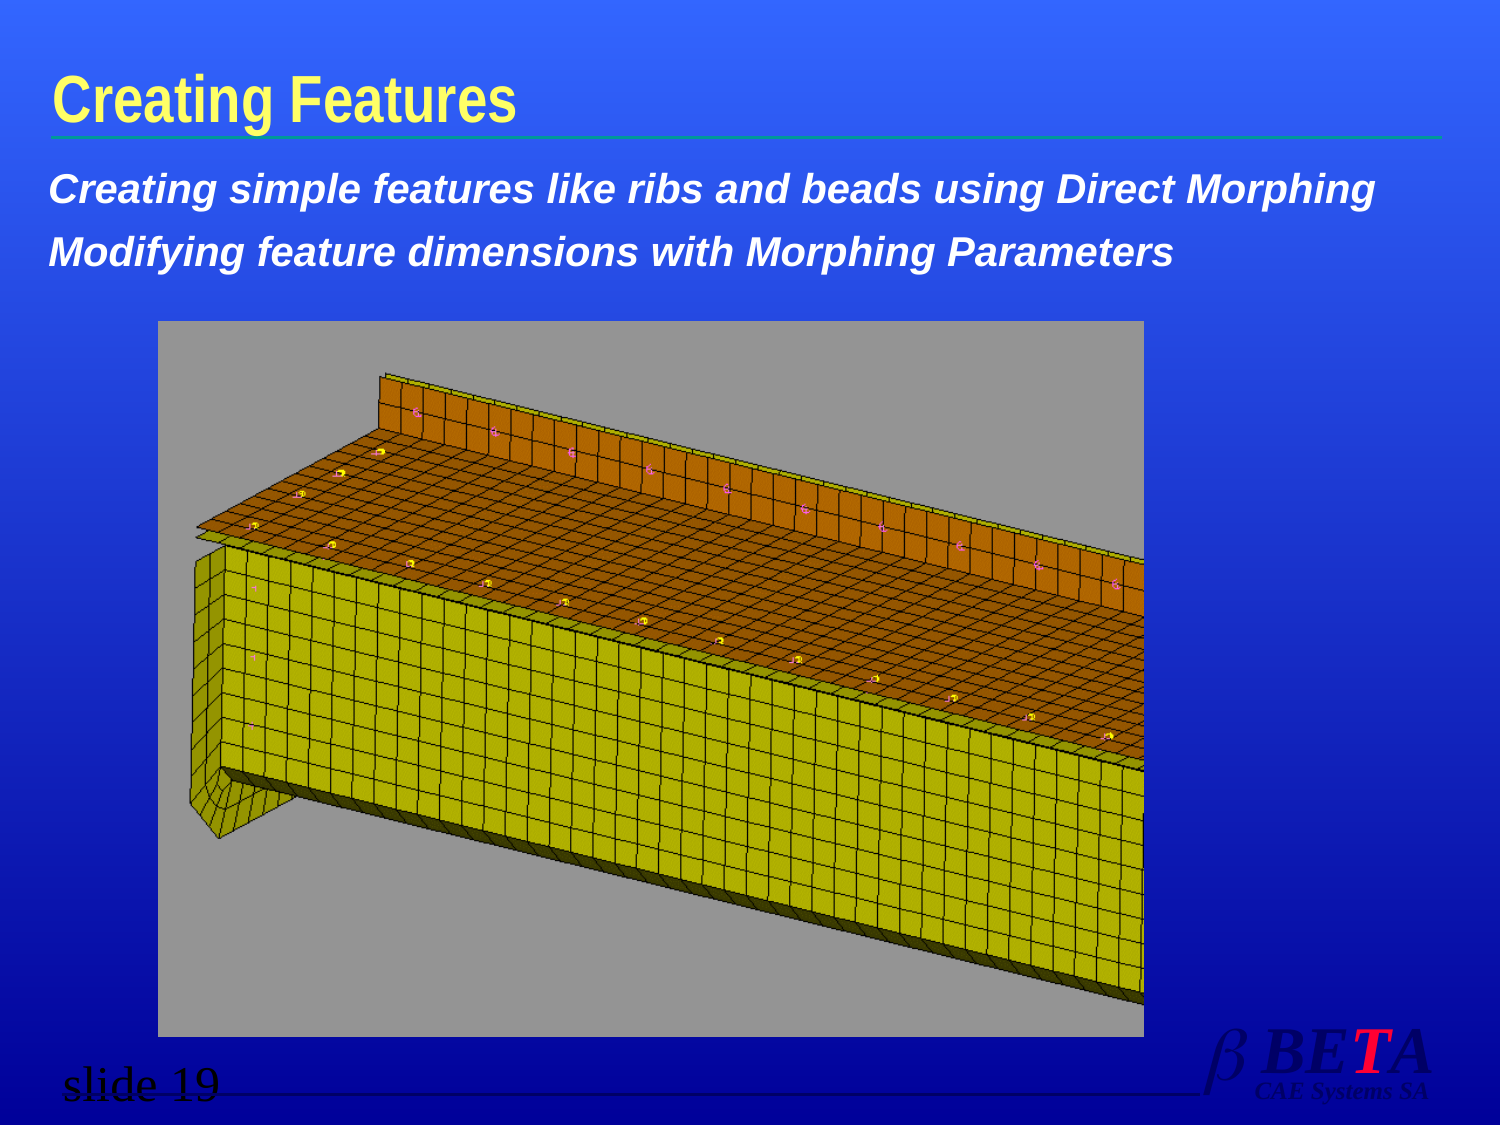

# Creating Features
Creating simple features like ribs and beads using Direct Morphing
Modifying feature dimensions with Morphing Parameters
19